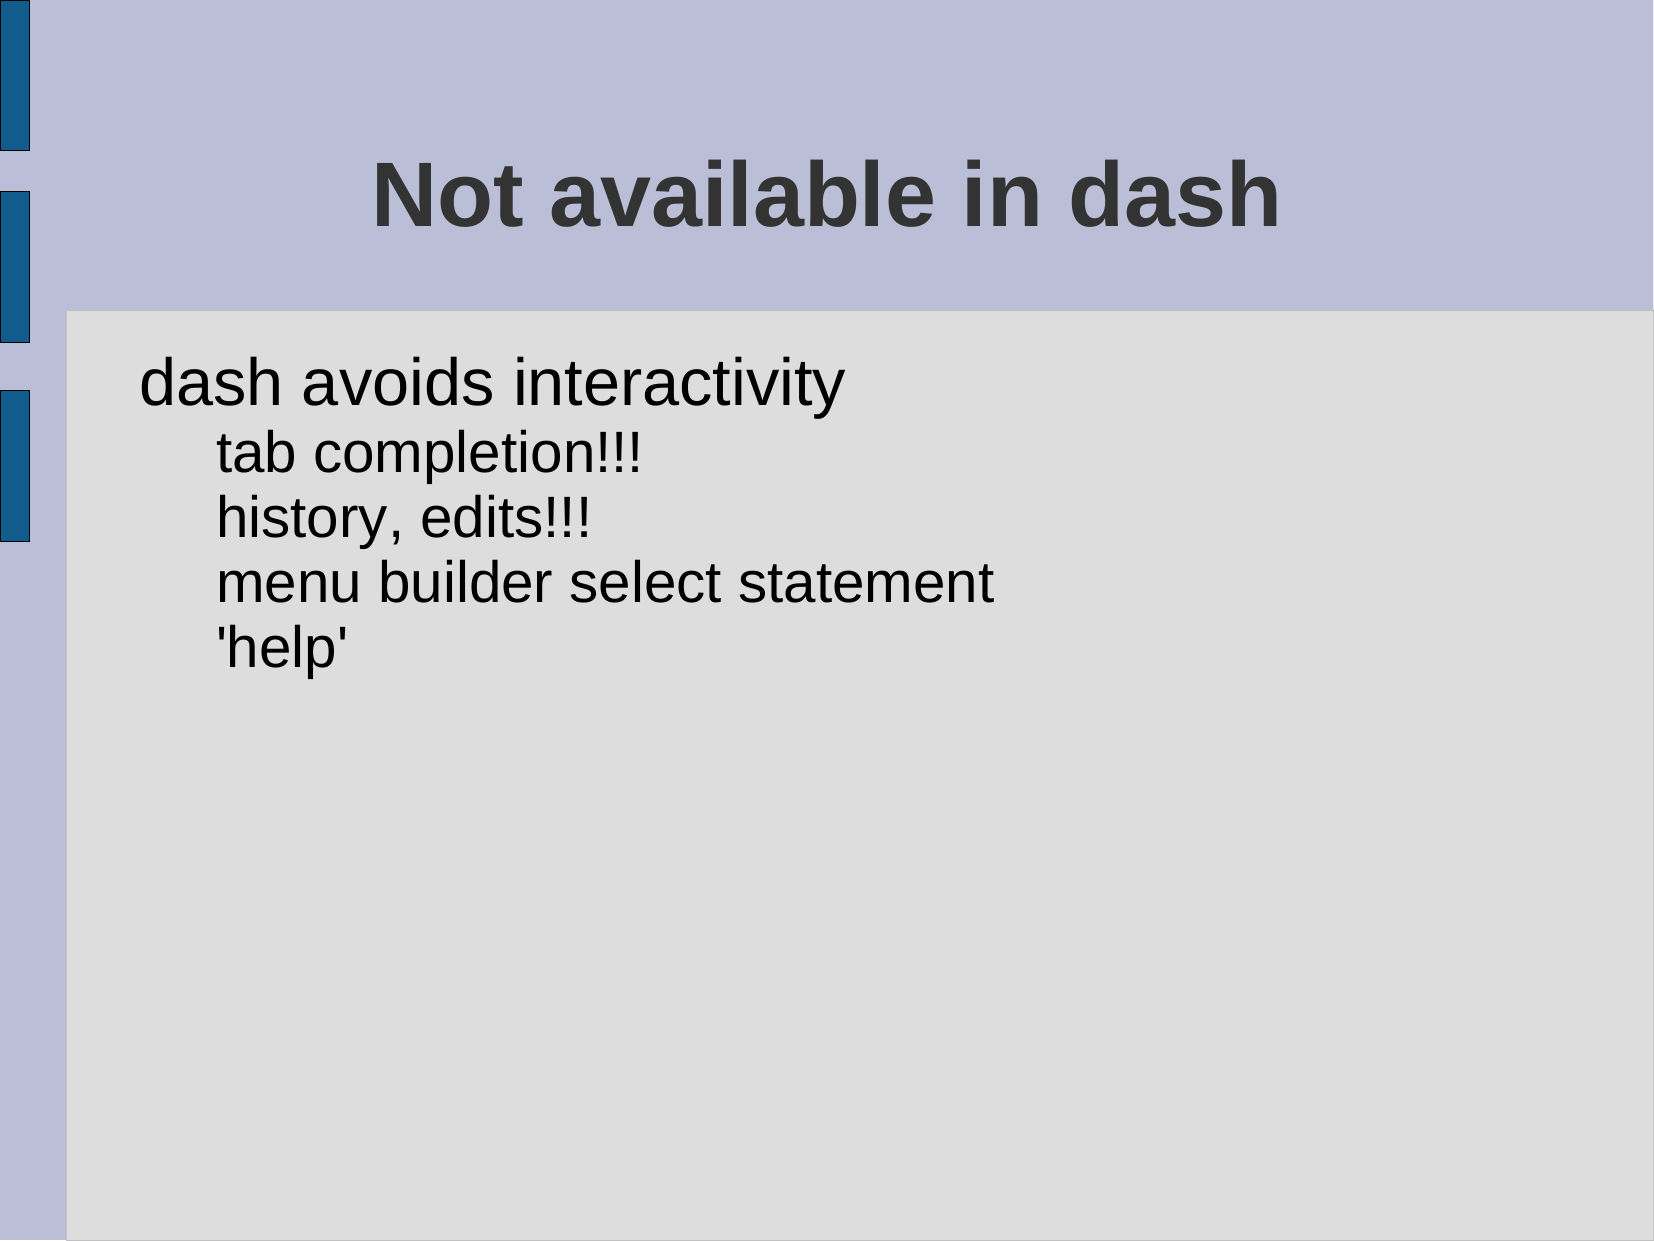

# Not available in dash
dash avoids interactivity
tab completion!!!
history, edits!!!
menu builder select statement
'help'